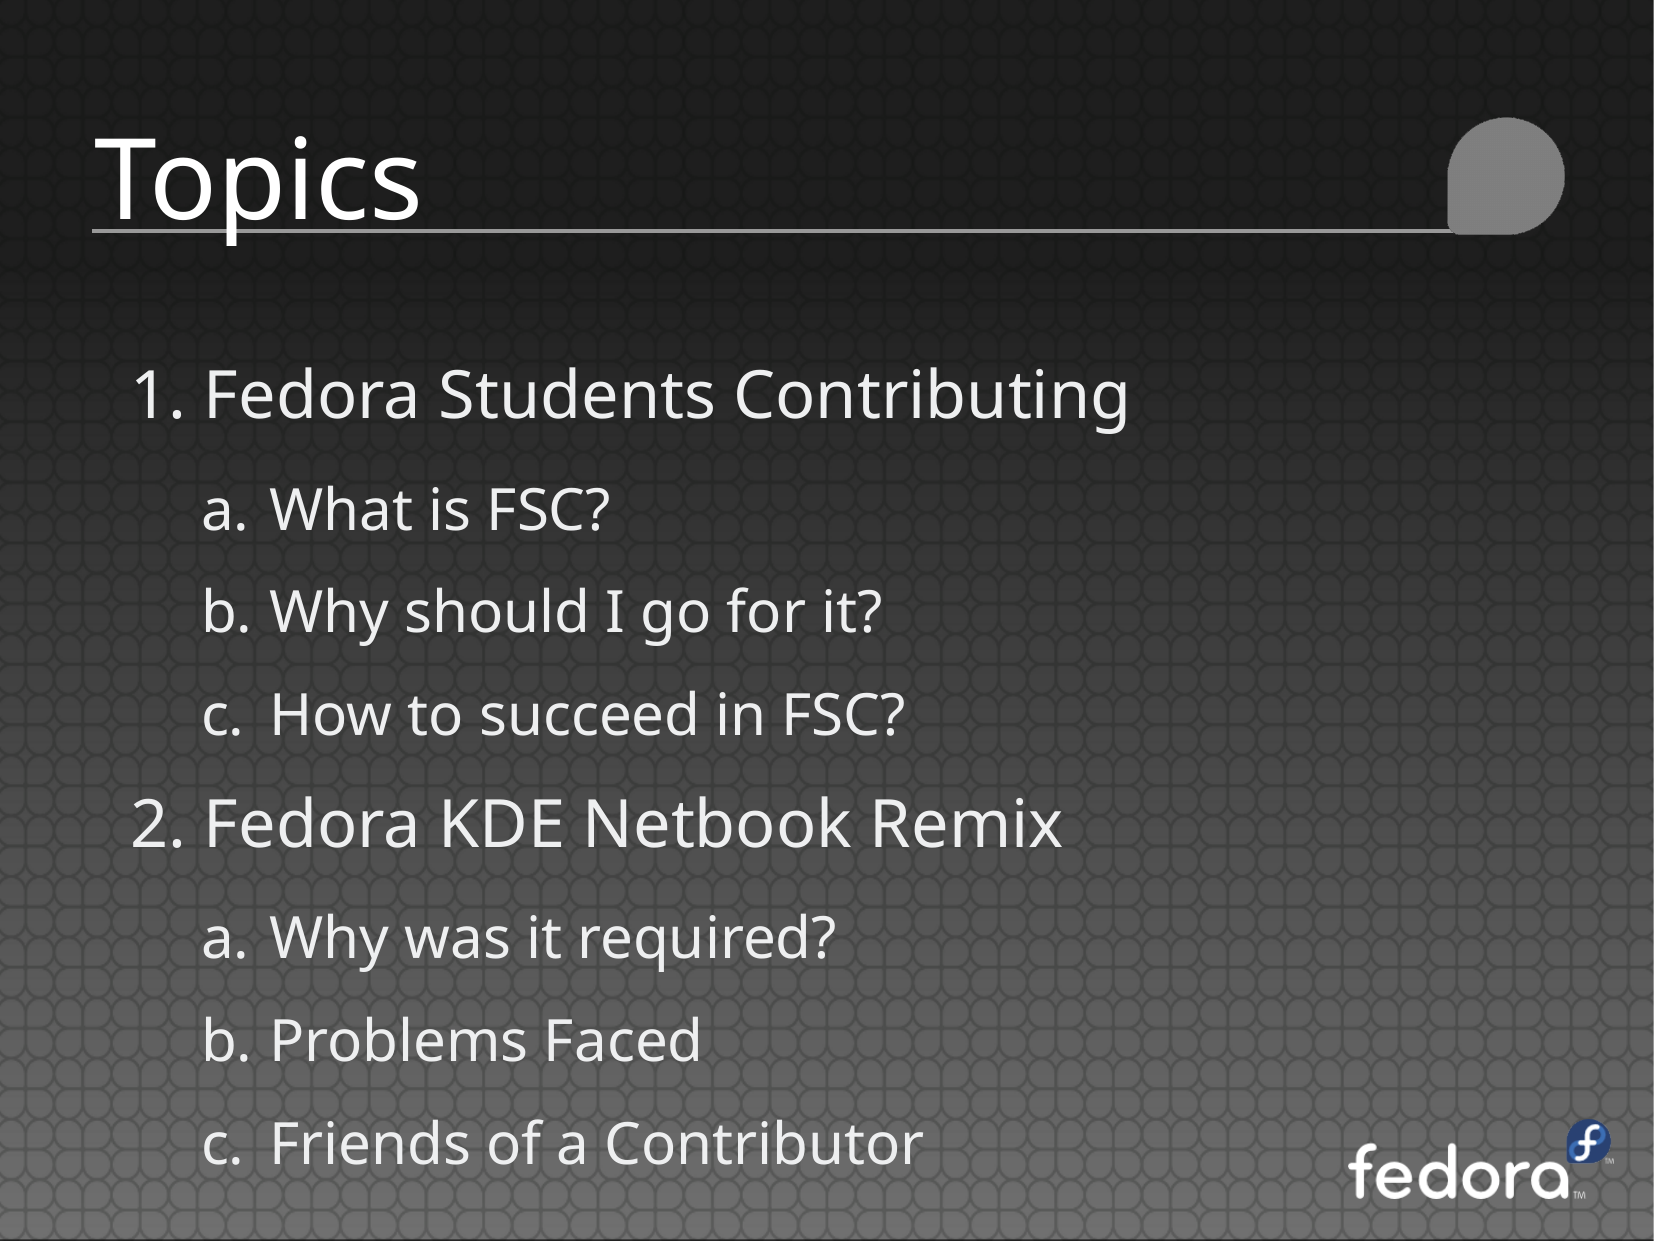

# Topics
 Fedora Students Contributing
 What is FSC?
 Why should I go for it?
 How to succeed in FSC?
 Fedora KDE Netbook Remix
 Why was it required?
 Problems Faced
 Friends of a Contributor